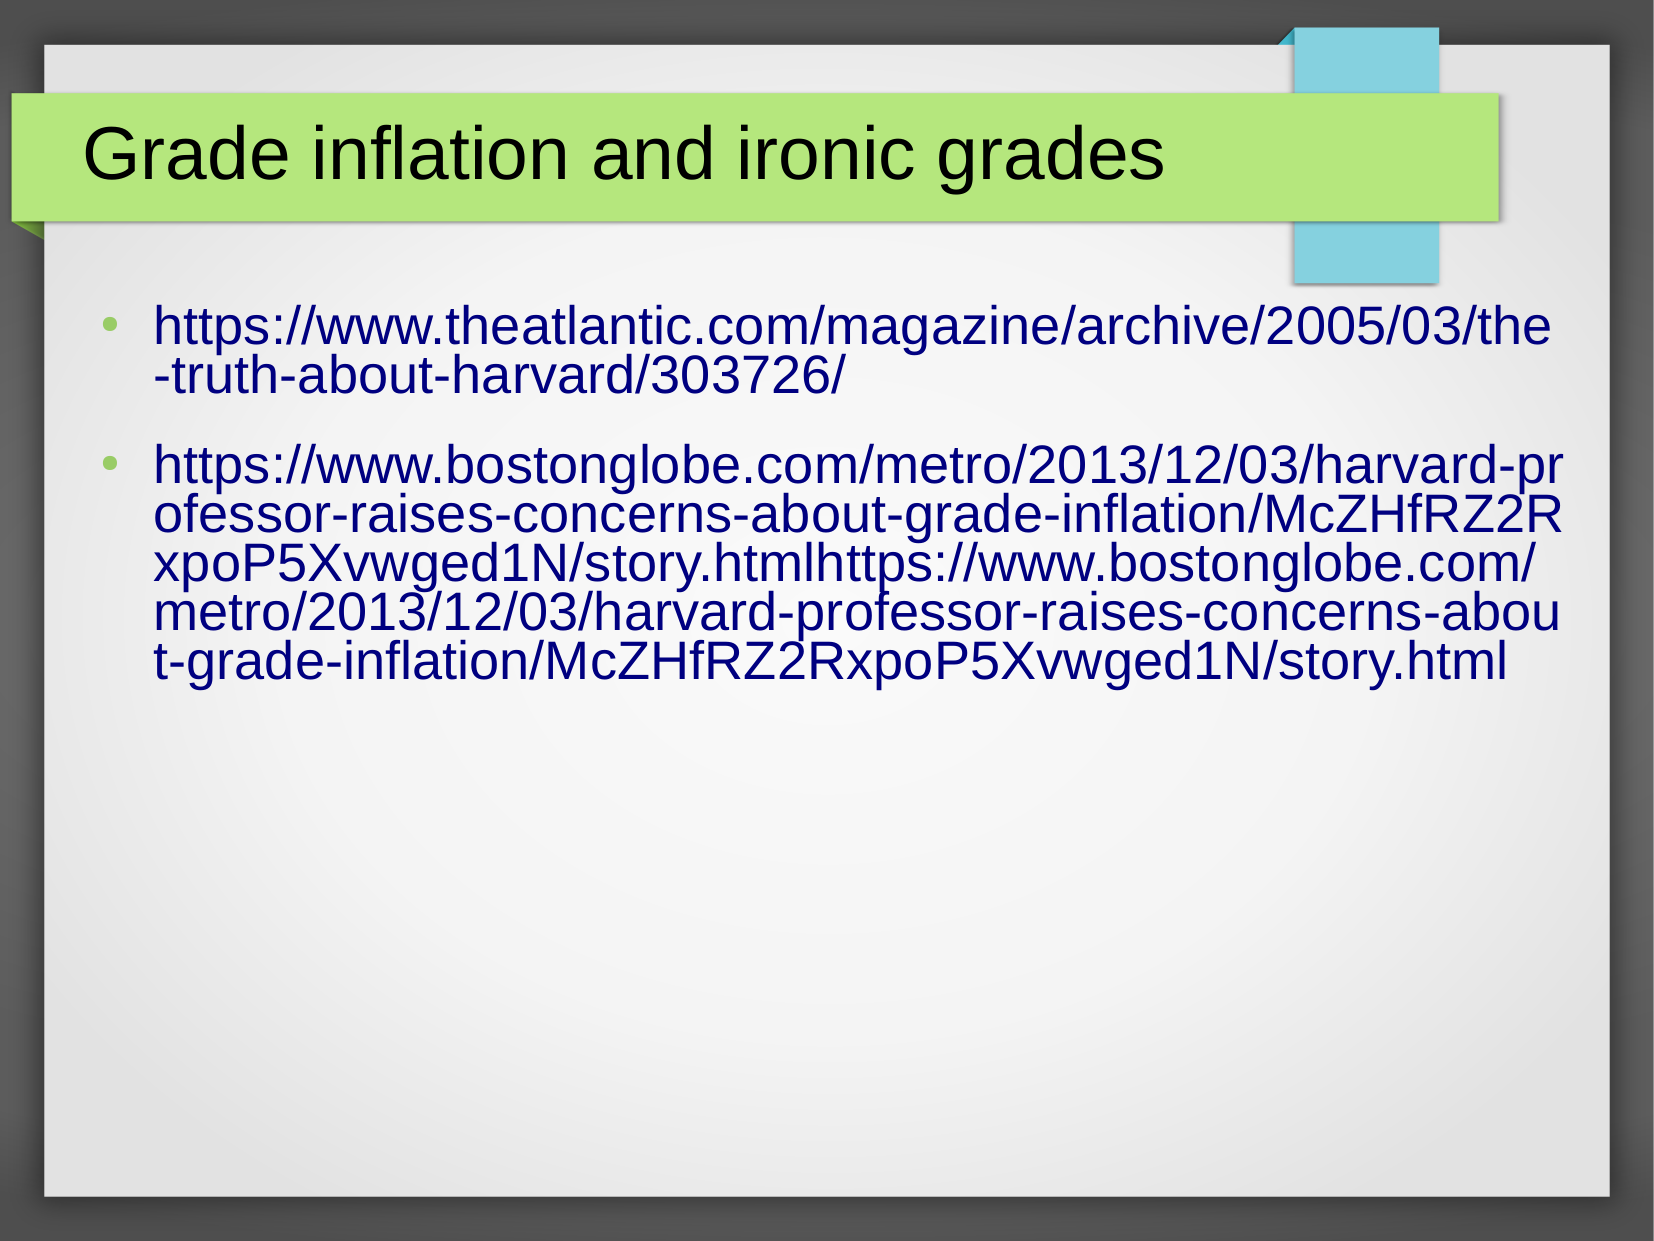

# Grade inflation and ironic grades
https://www.theatlantic.com/magazine/archive/2005/03/the-truth-about-harvard/303726/
https://www.bostonglobe.com/metro/2013/12/03/harvard-professor-raises-concerns-about-grade-inflation/McZHfRZ2RxpoP5Xvwged1N/story.htmlhttps://www.bostonglobe.com/metro/2013/12/03/harvard-professor-raises-concerns-about-grade-inflation/McZHfRZ2RxpoP5Xvwged1N/story.html